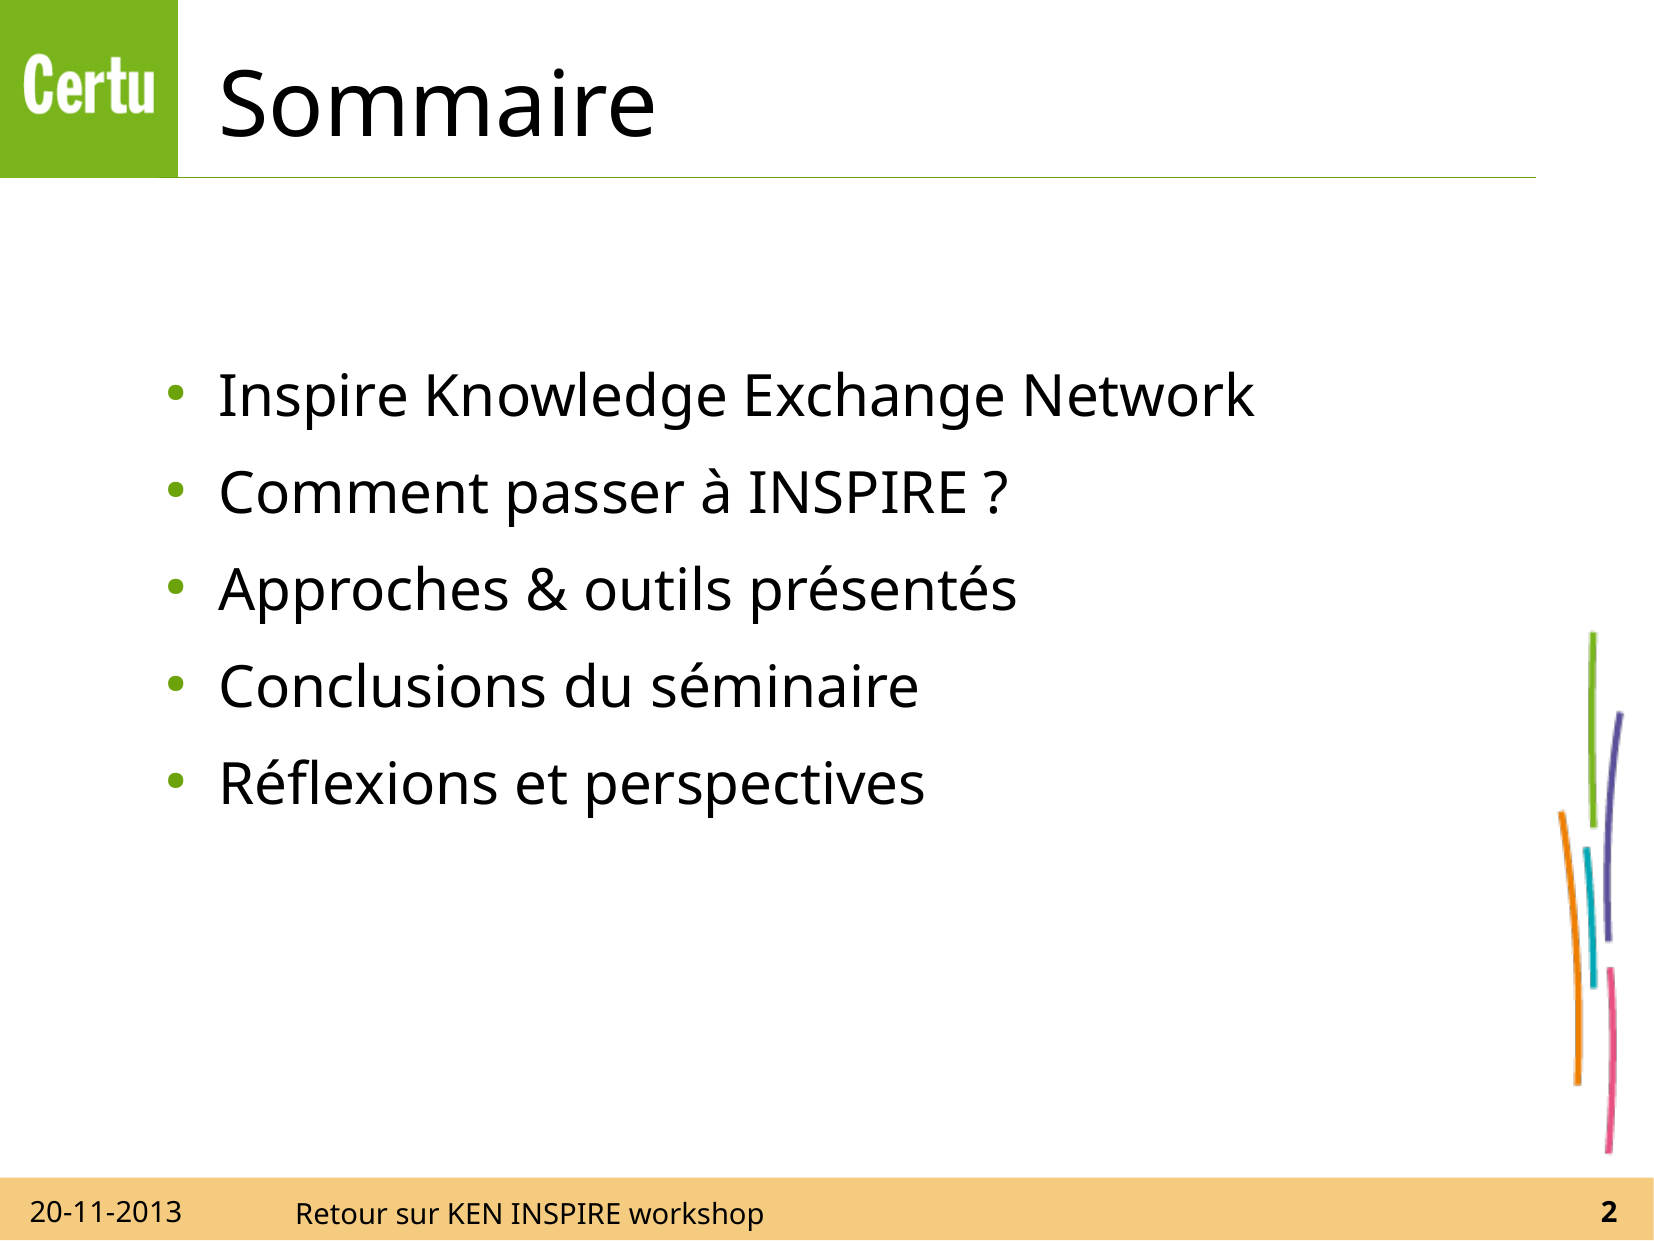

# Sommaire
Inspire Knowledge Exchange Network
Comment passer à INSPIRE ?
Approches & outils présentés
Conclusions du séminaire
Réflexions et perspectives
20-11-2013
2
Retour sur KEN INSPIRE workshop